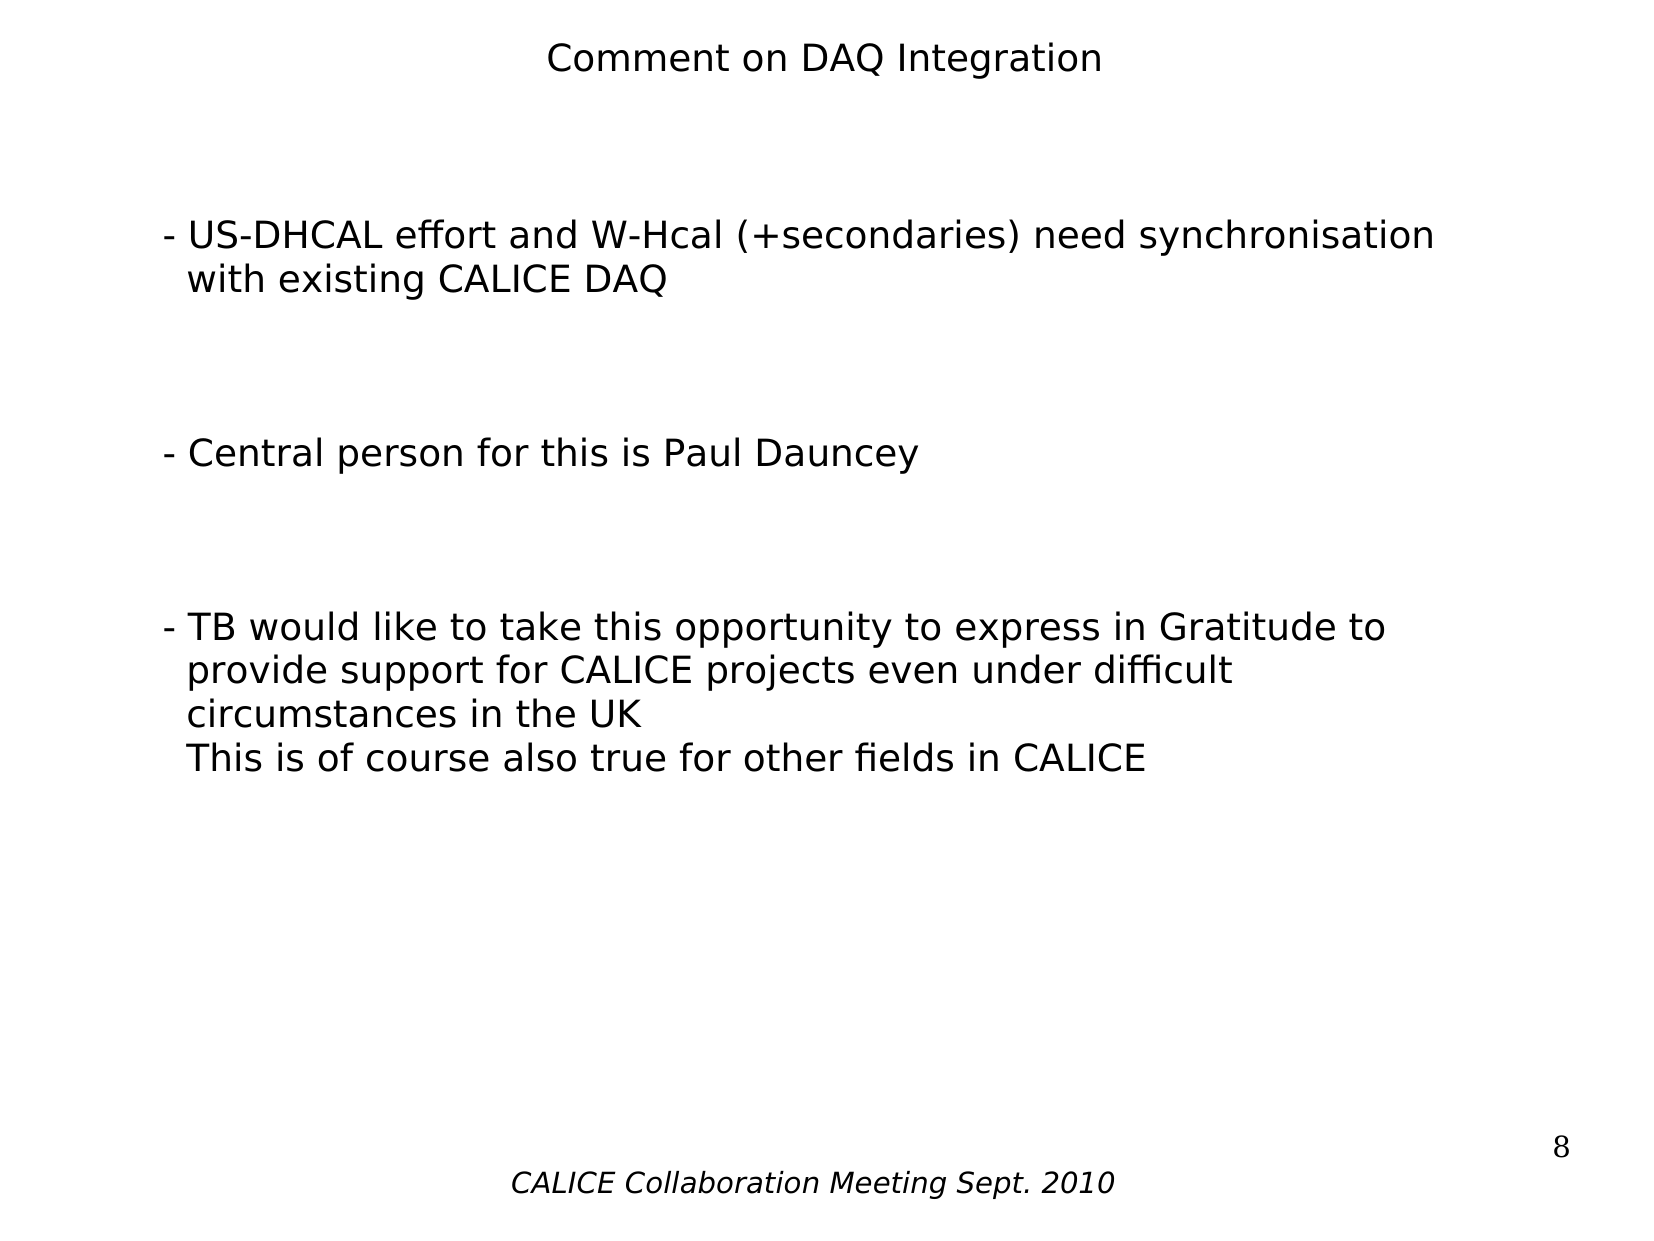

Comment on DAQ Integration
- US-DHCAL effort and W-Hcal (+secondaries) need synchronisation
 with existing CALICE DAQ
- Central person for this is Paul Dauncey
- TB would like to take this opportunity to express in Gratitude to
 provide support for CALICE projects even under difficult
 circumstances in the UK
 This is of course also true for other fields in CALICE
8